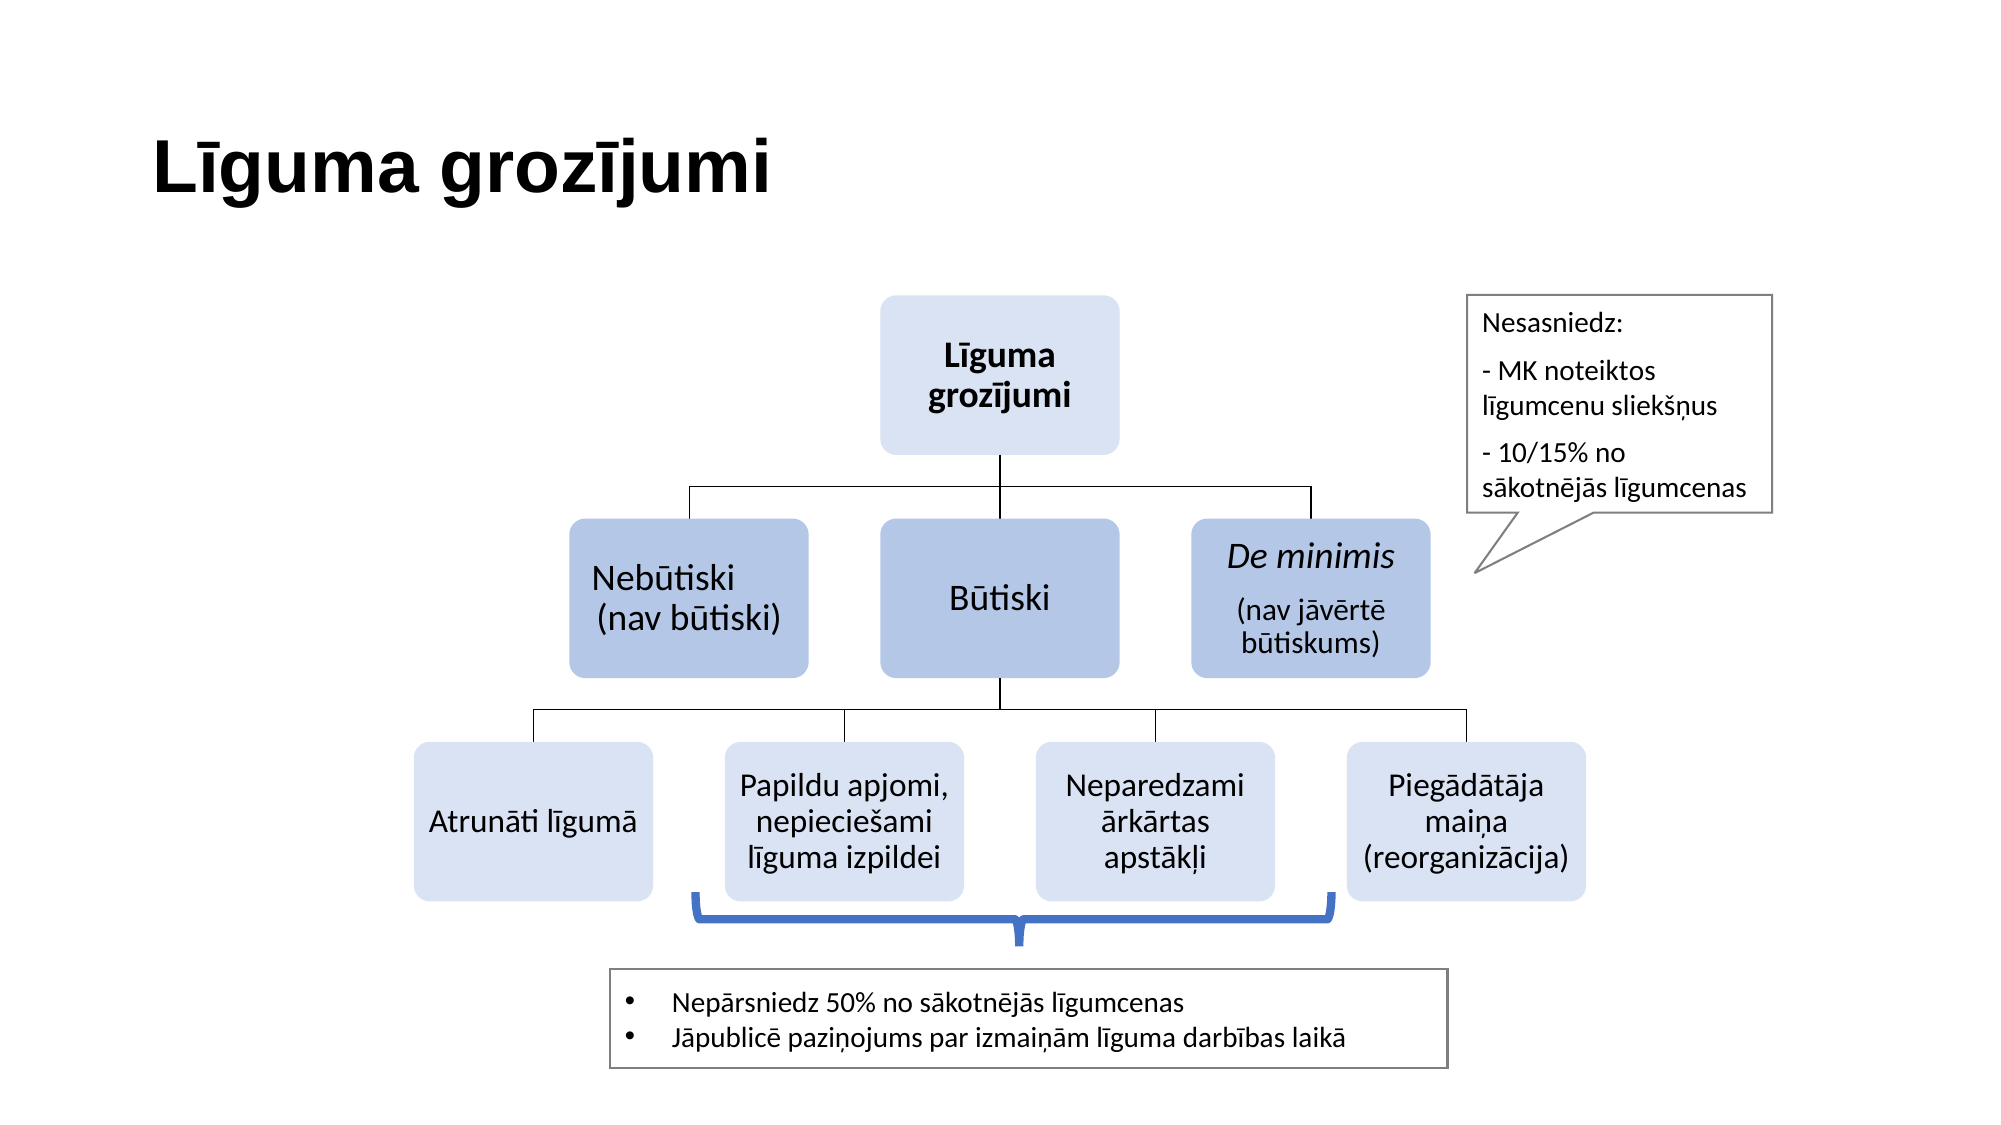

# Līguma grozījumi
Līguma grozījumi
Nebūtiski (nav būtiski)
Būtiski
De minimis
(nav jāvērtē būtiskums)
Atrunāti līgumā
Papildu apjomi, nepieciešami līguma izpildei
Neparedzami ārkārtas apstākļi
Piegādātāja maiņa (reorganizācija)
Nesasniedz:
- MK noteiktos līgumcenu sliekšņus
- 10/15% no sākotnējās līgumcenas
Nepārsniedz 50% no sākotnējās līgumcenas
Jāpublicē paziņojums par izmaiņām līguma darbības laikā